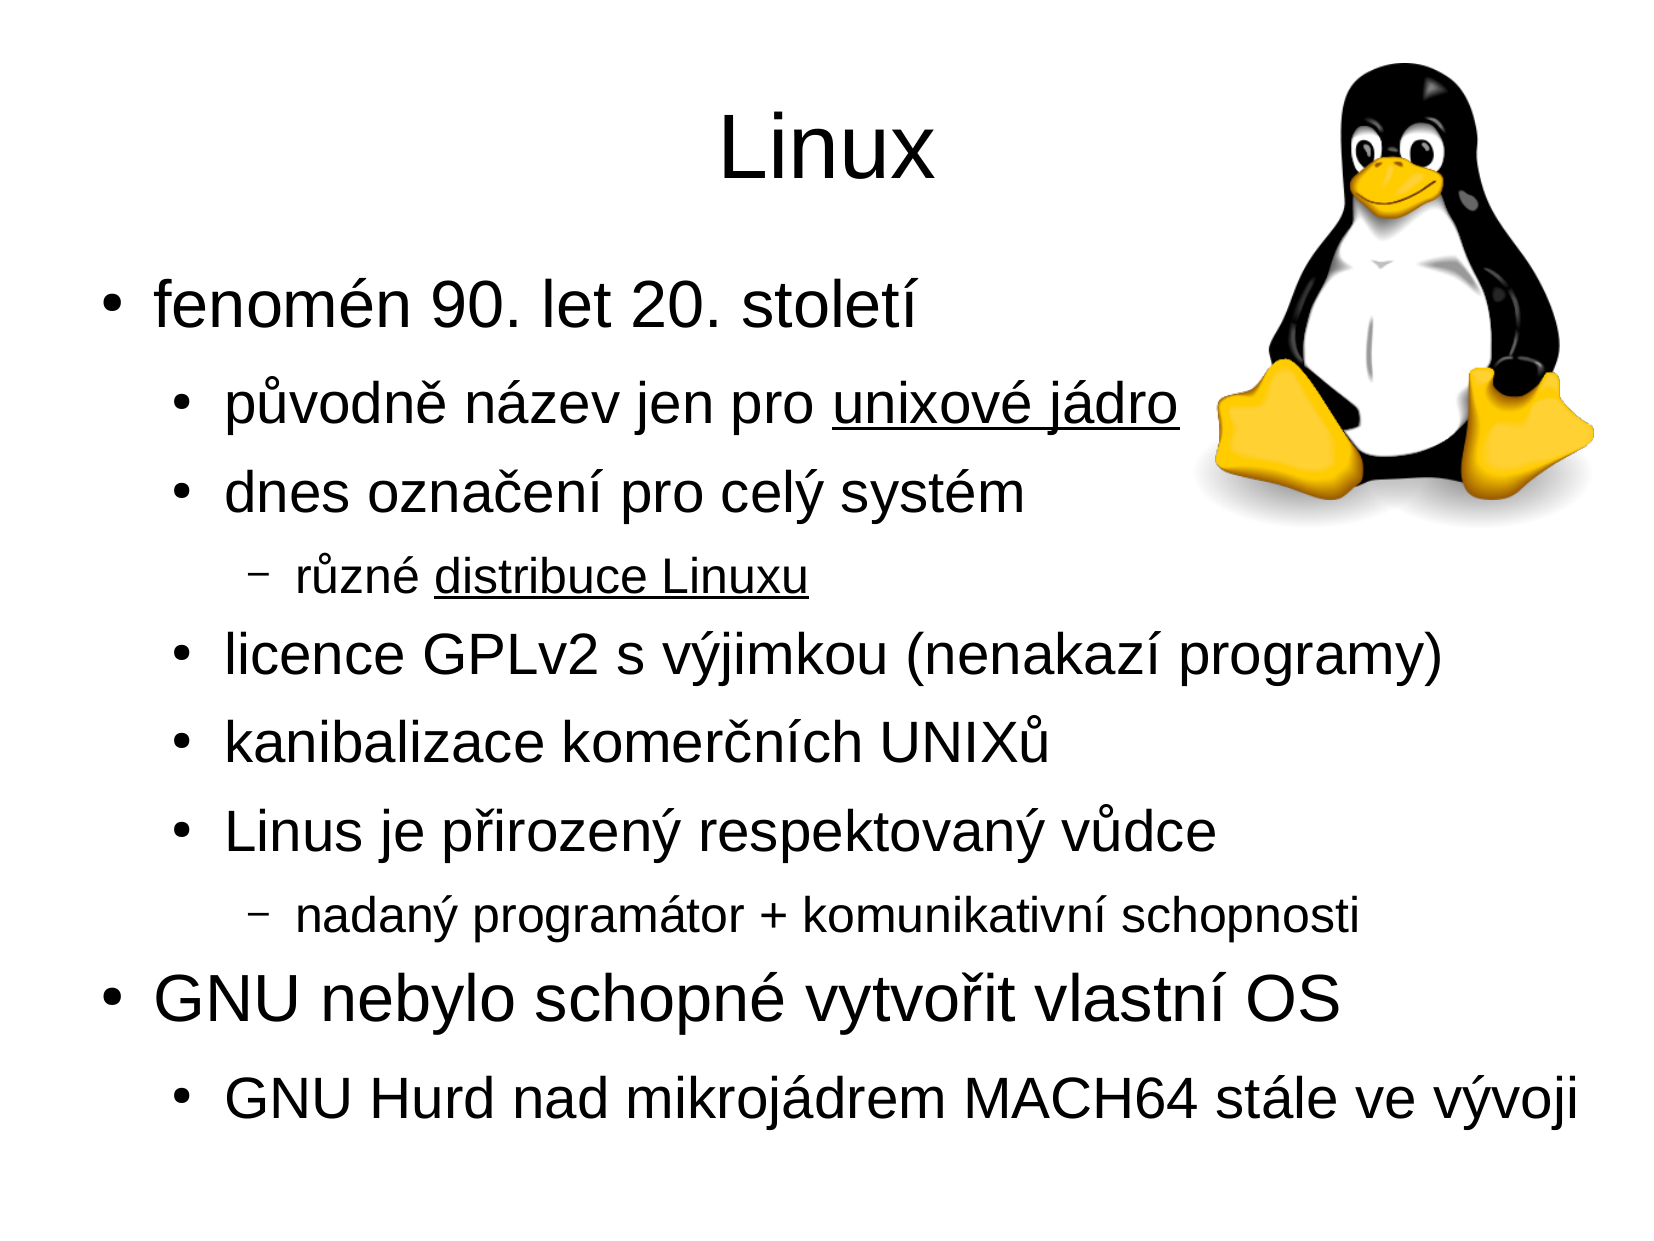

# Linux
fenomén 90. let 20. století
původně název jen pro unixové jádro
dnes označení pro celý systém
různé distribuce Linuxu
licence GPLv2 s výjimkou (nenakazí programy)
kanibalizace komerčních UNIXů
Linus je přirozený respektovaný vůdce
nadaný programátor + komunikativní schopnosti
GNU nebylo schopné vytvořit vlastní OS
GNU Hurd nad mikrojádrem MACH64 stále ve vývoji